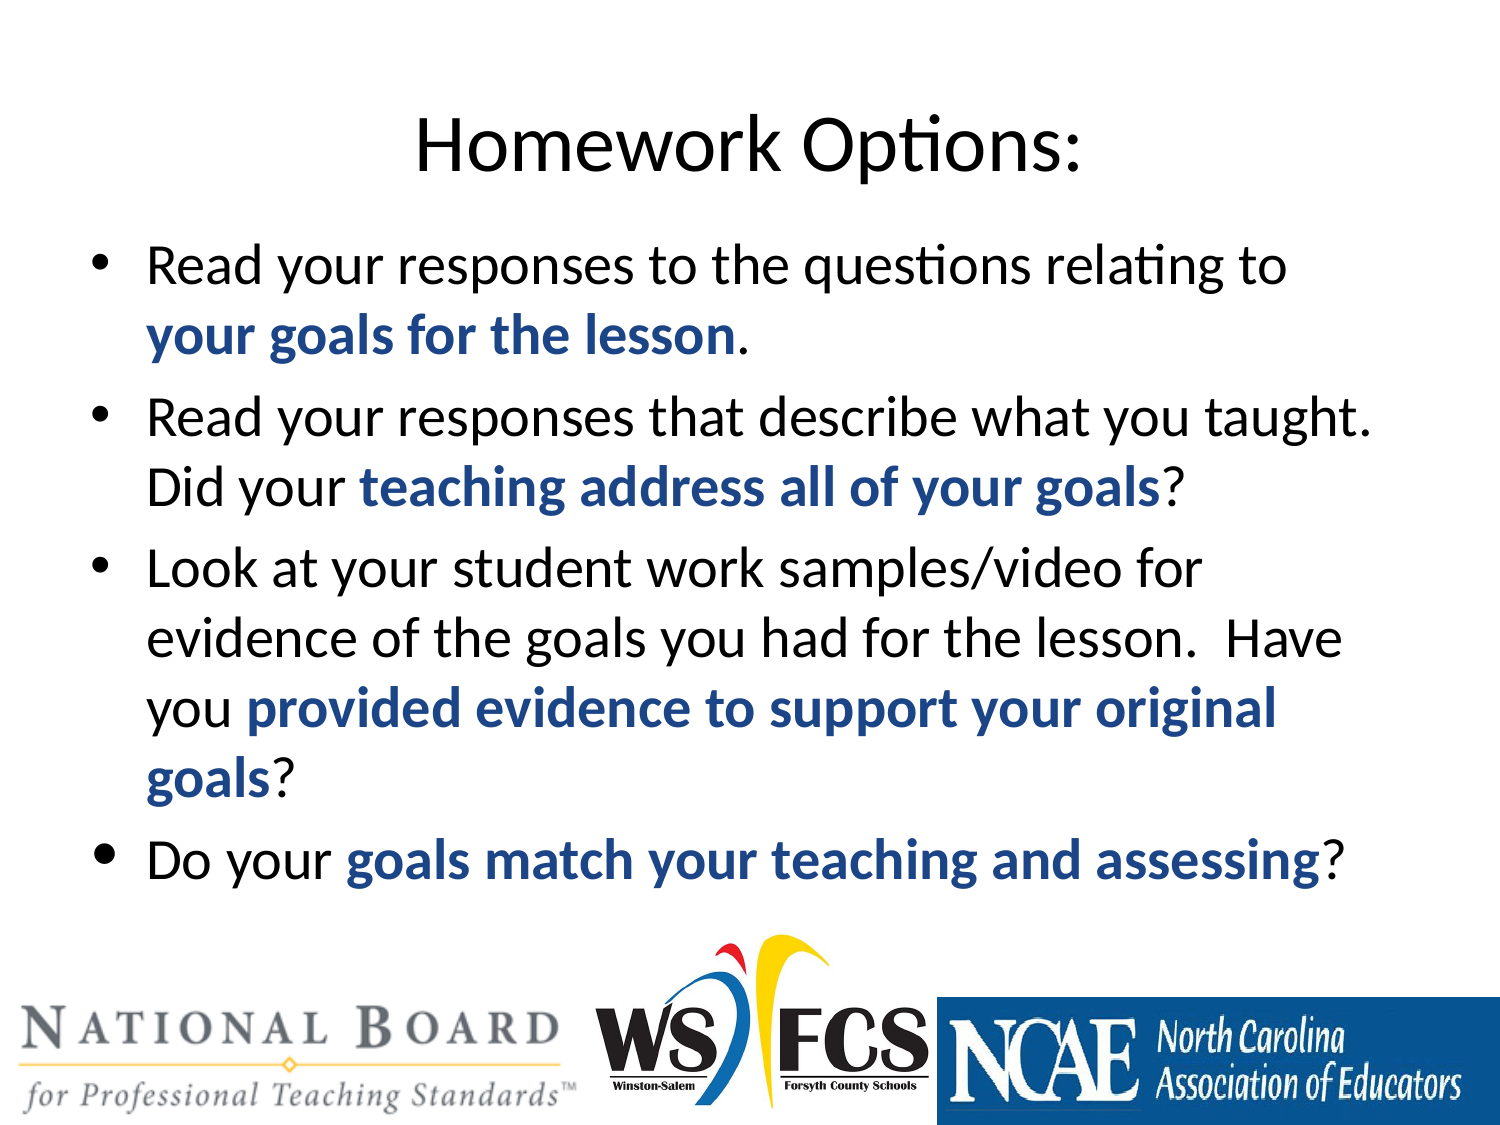

# Homework Options:
Read your responses to the questions relating to your goals for the lesson.
Read your responses that describe what you taught. Did your teaching address all of your goals?
Look at your student work samples/video for evidence of the goals you had for the lesson. Have you provided evidence to support your original goals?
Do your goals match your teaching and assessing?